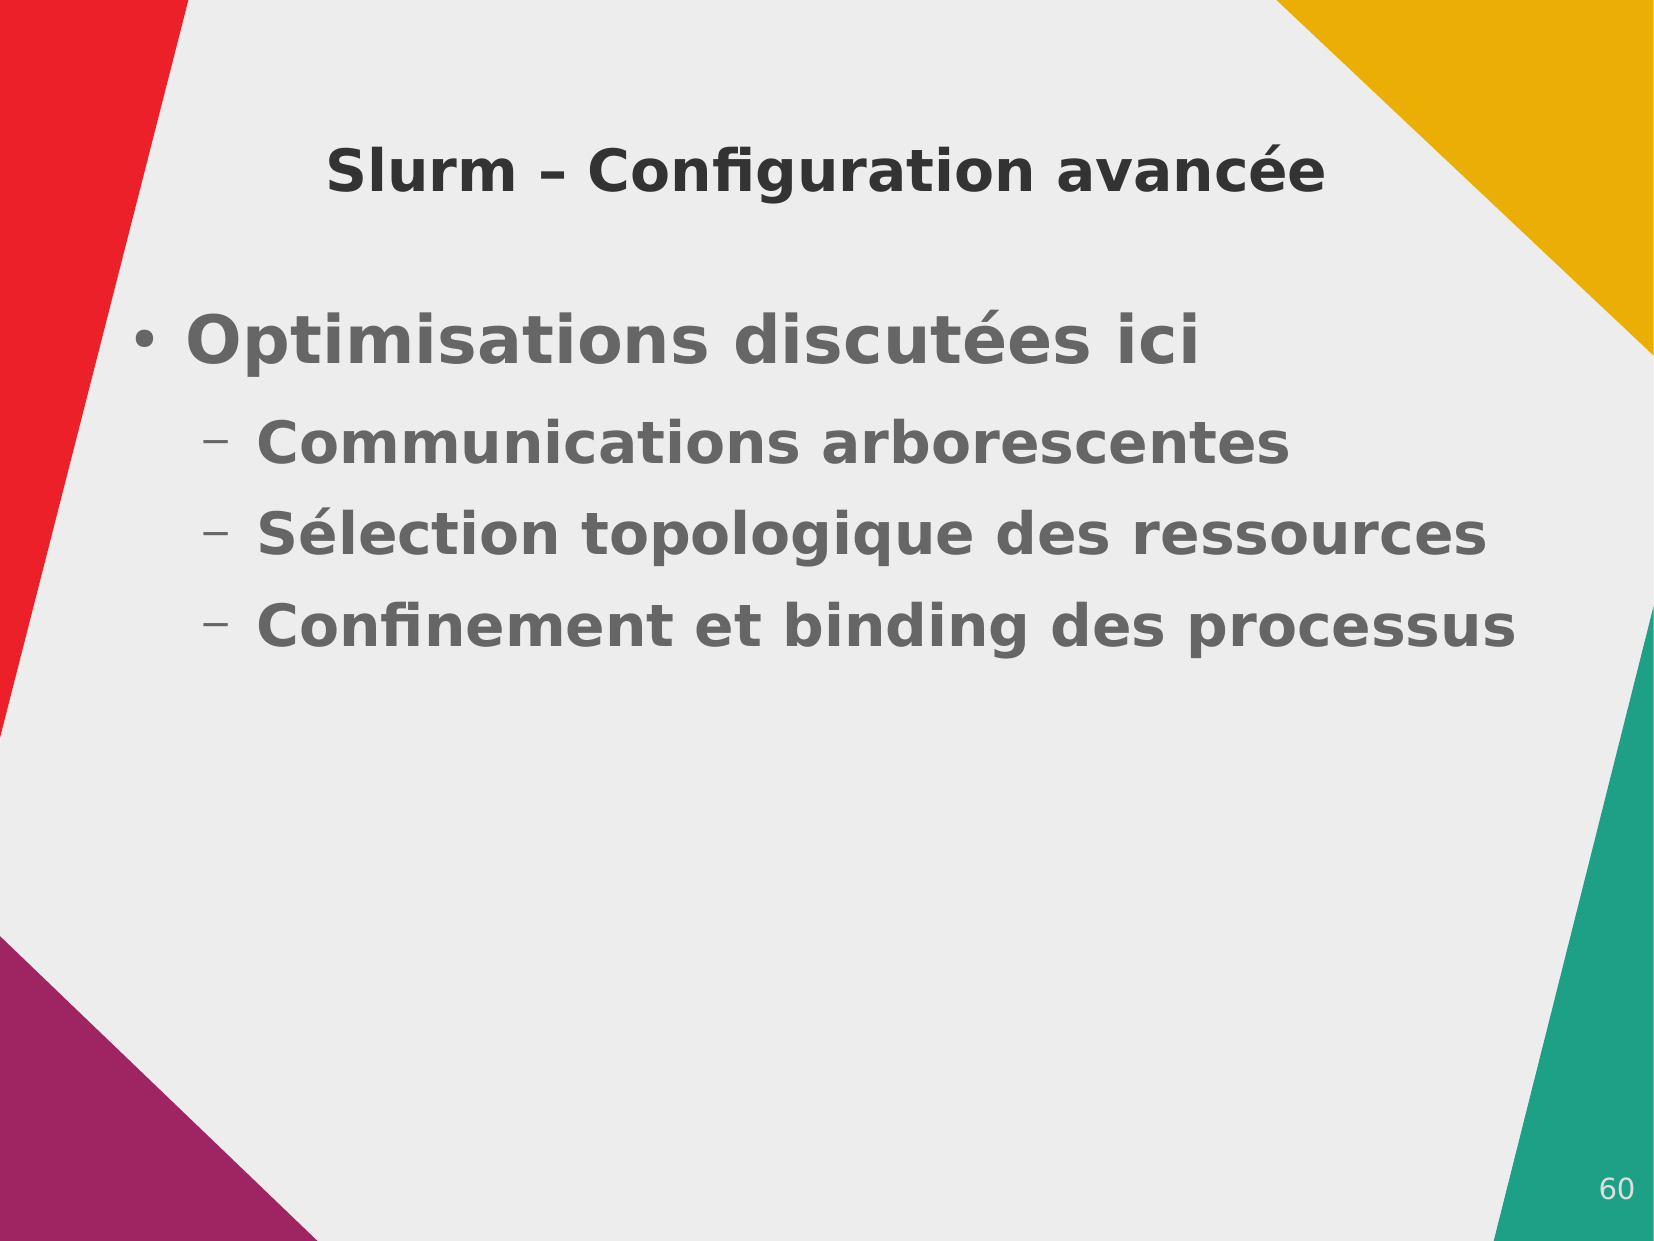

# Slurm – Configuration avancée
Optimisations discutées ici
Communications arborescentes
Sélection topologique des ressources
Confinement et binding des processus
60